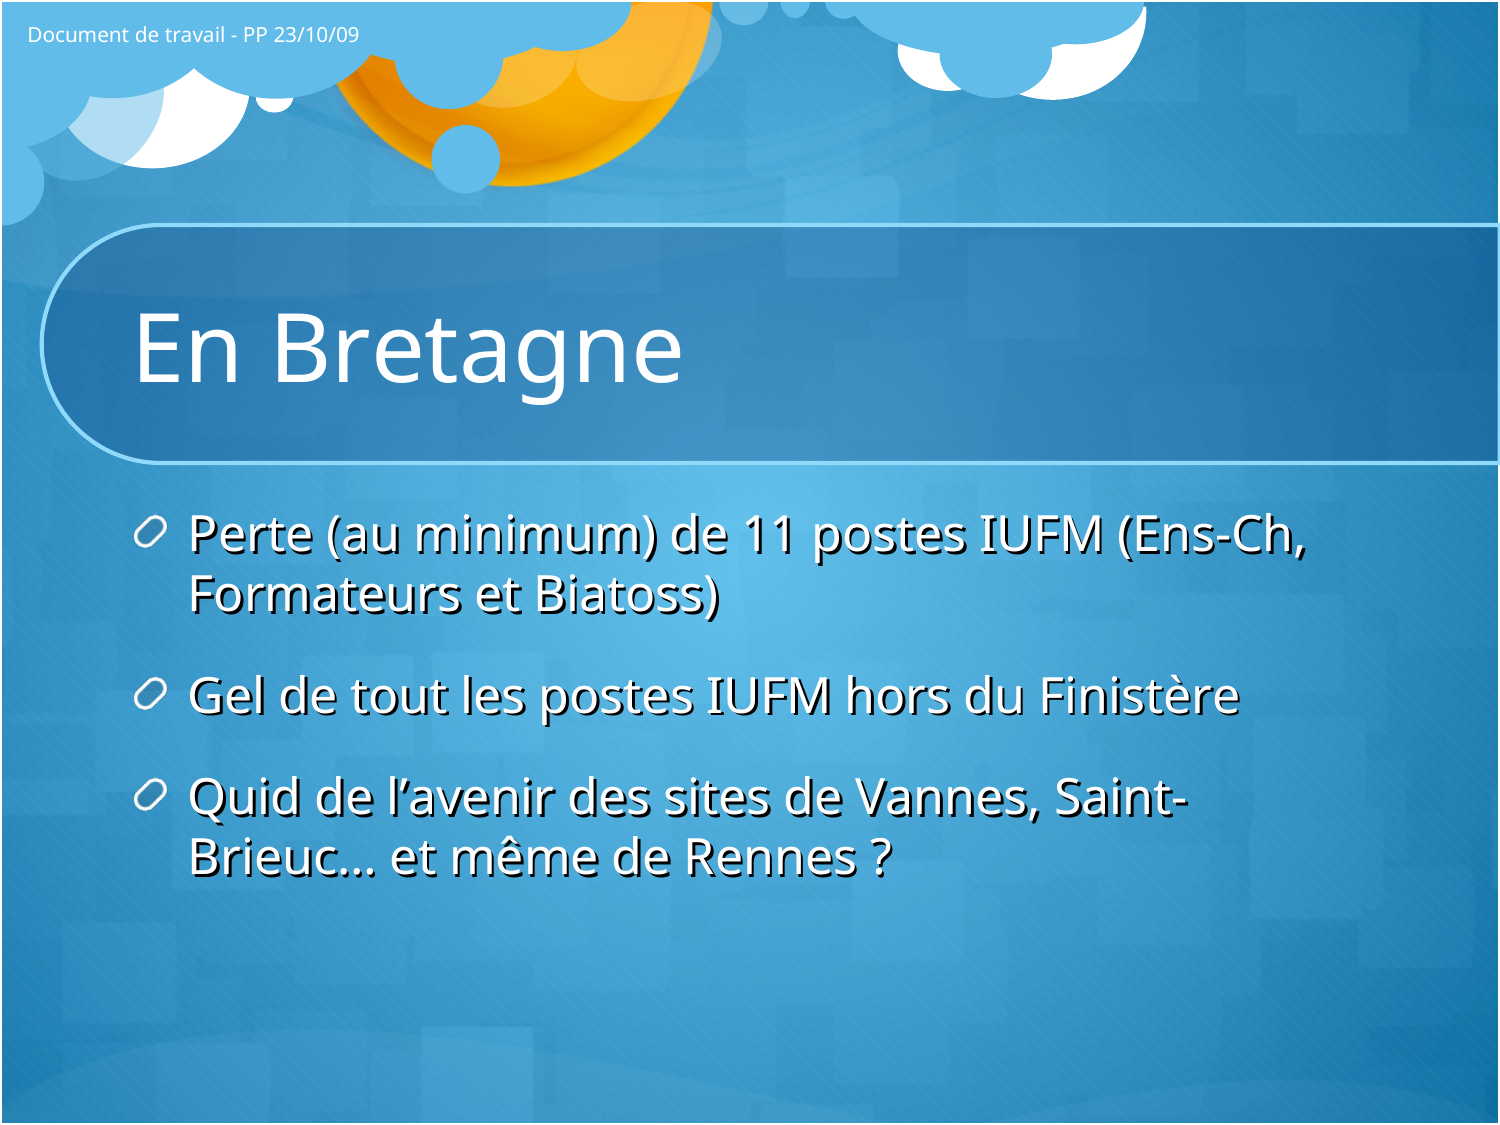

Document de travail - PP 23/10/09
En Bretagne
Perte (au minimum) de 11 postes IUFM (Ens-Ch, Formateurs et Biatoss)
Gel de tout les postes IUFM hors du Finistère
Quid de l’avenir des sites de Vannes, Saint-Brieuc… et même de Rennes ?